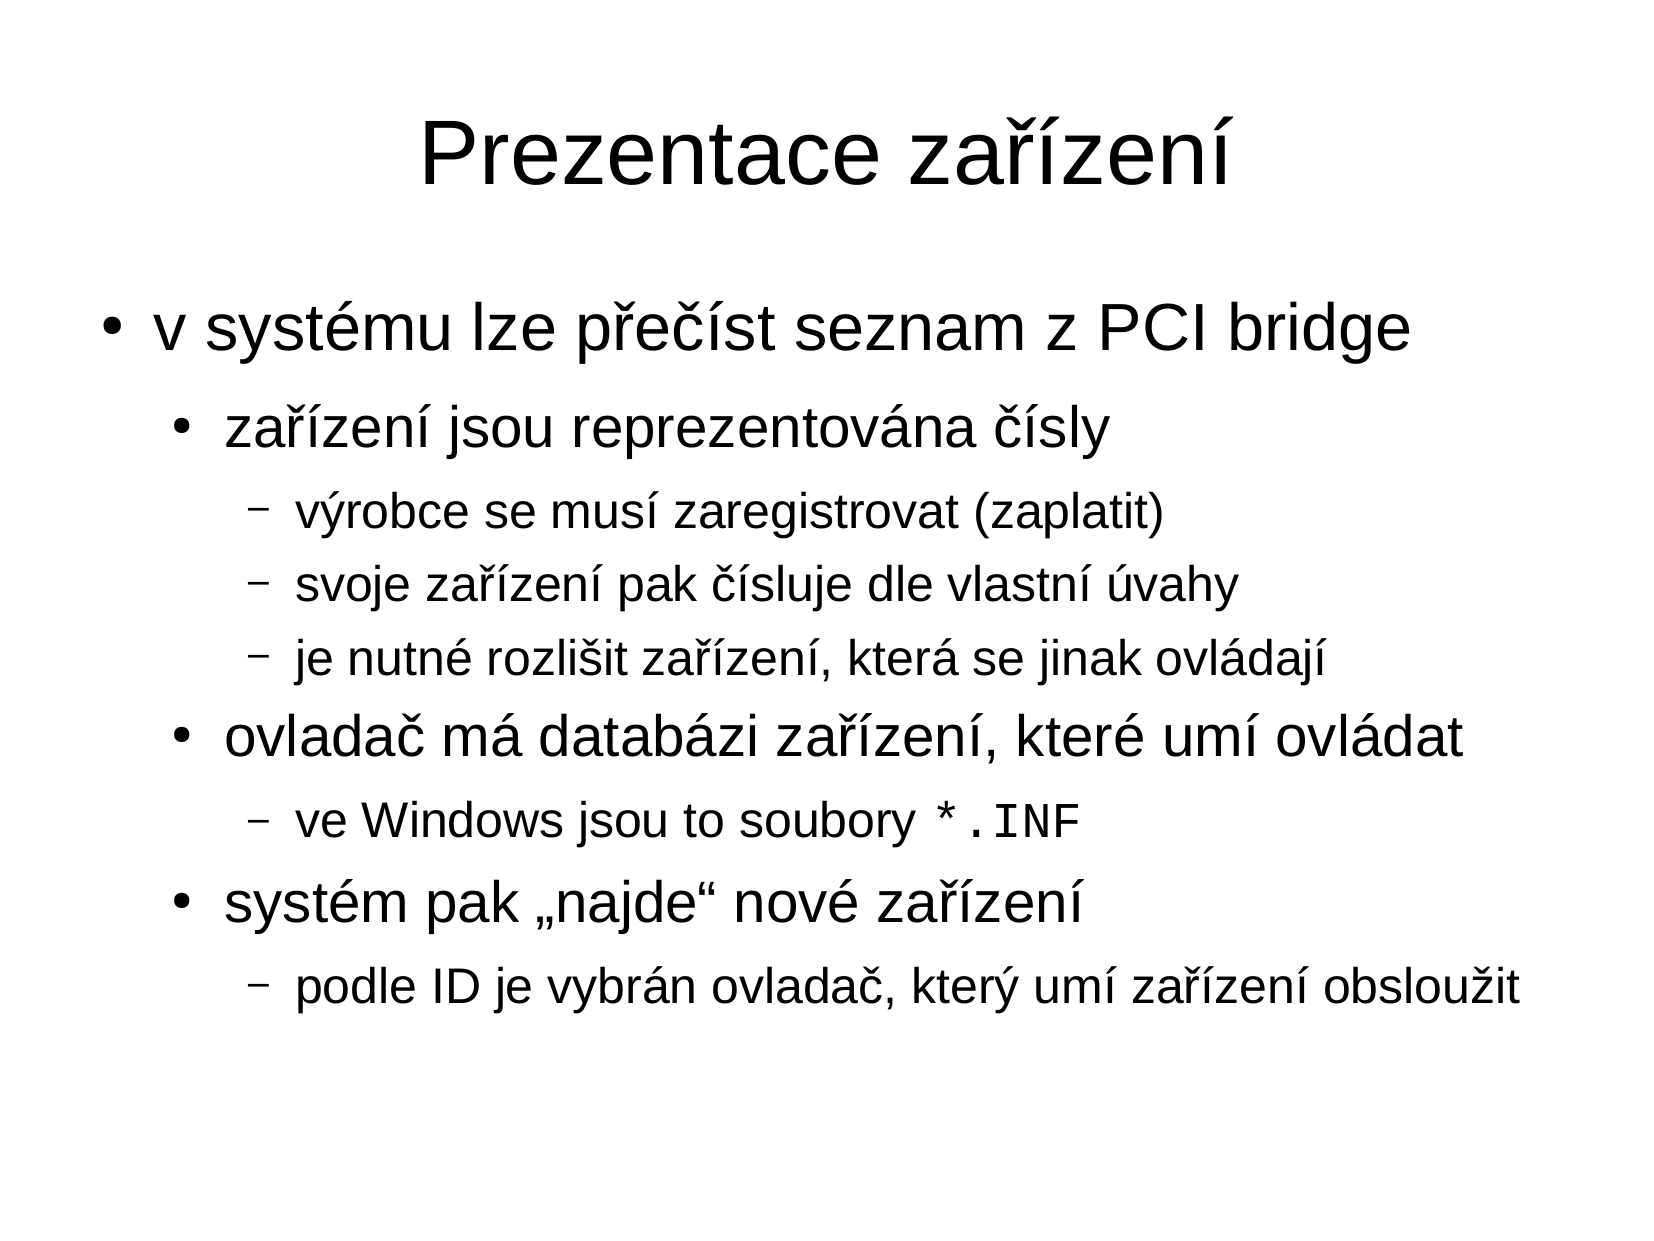

# Prezentace zařízení
v systému lze přečíst seznam z PCI bridge
zařízení jsou reprezentována čísly
výrobce se musí zaregistrovat (zaplatit)
svoje zařízení pak čísluje dle vlastní úvahy
je nutné rozlišit zařízení, která se jinak ovládají
ovladač má databázi zařízení, které umí ovládat
ve Windows jsou to soubory *.INF
systém pak „najde“ nové zařízení
podle ID je vybrán ovladač, který umí zařízení obsloužit